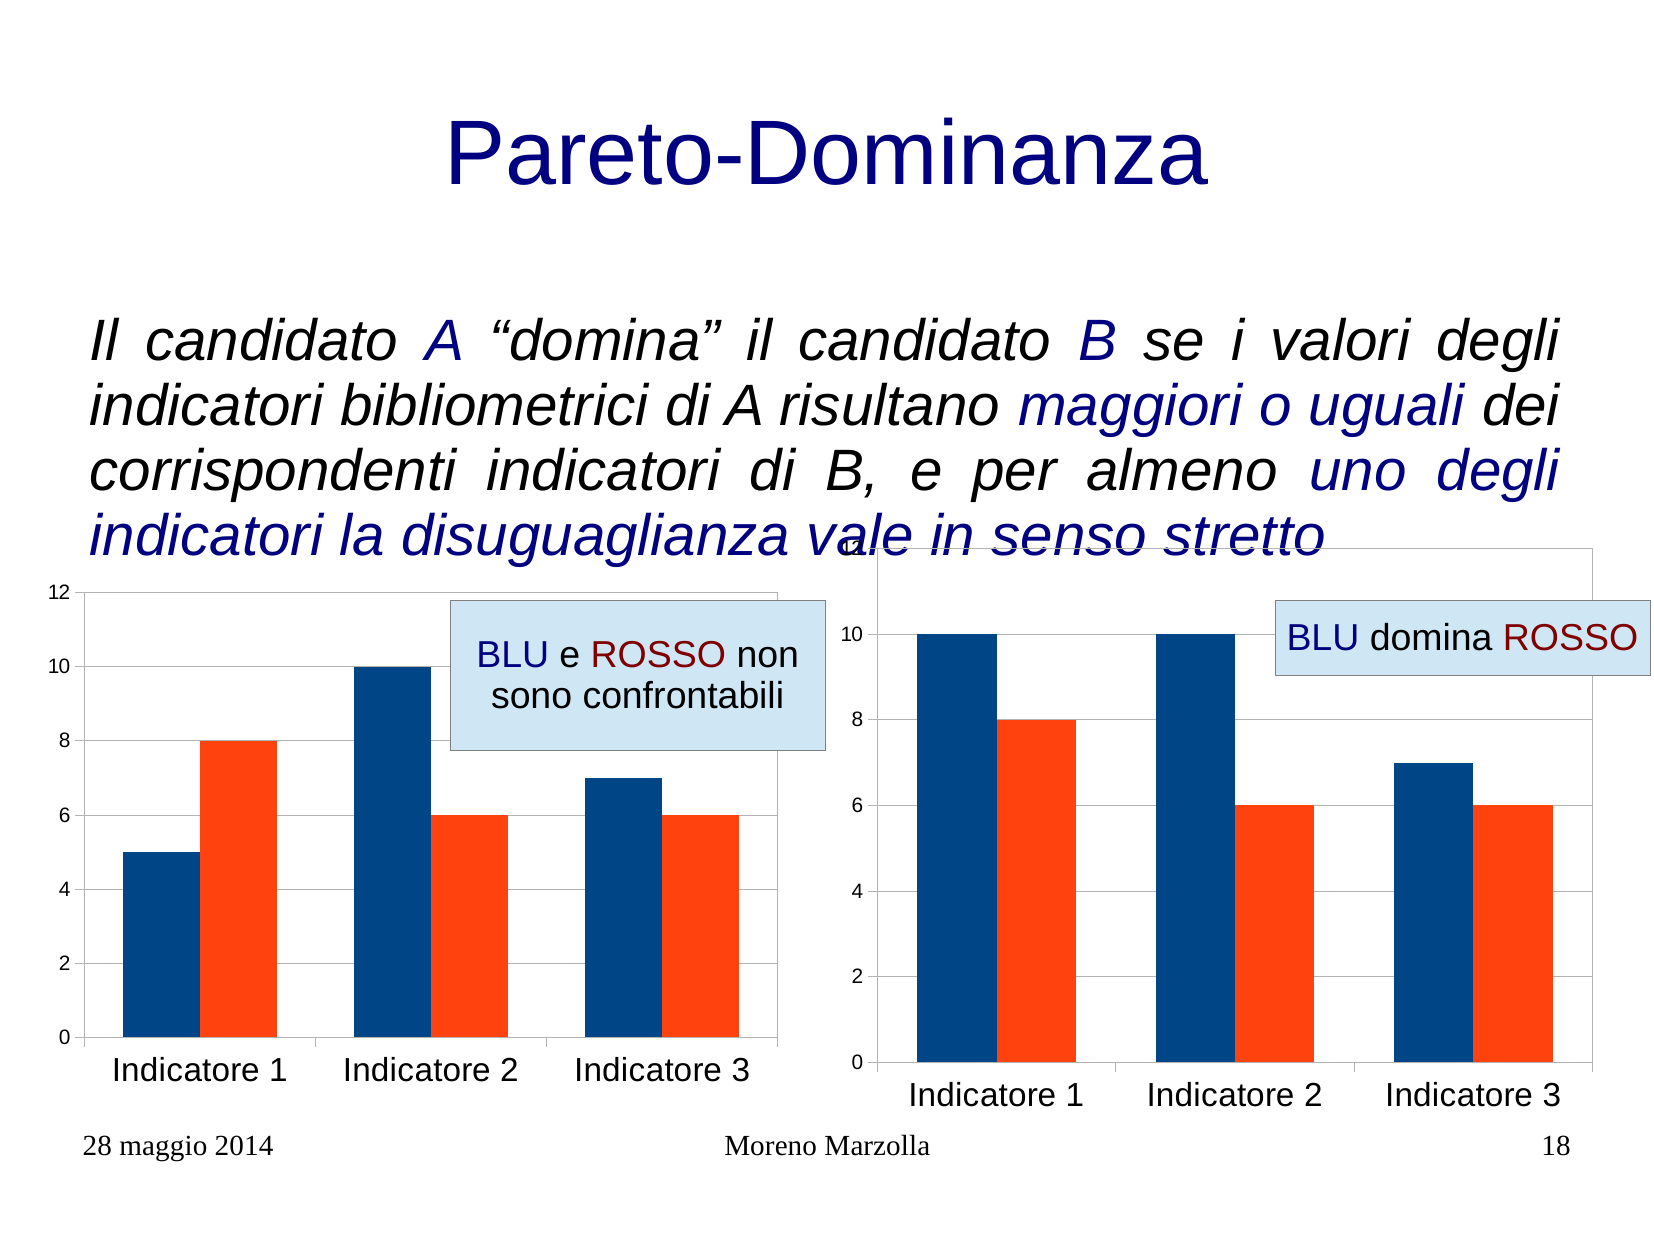

# Pareto-Dominanza
Il candidato A “domina” il candidato B se i valori degli indicatori bibliometrici di A risultano maggiori o uguali dei corrispondenti indicatori di B, e per almeno uno degli indicatori la disuguaglianza vale in senso stretto
### Chart
| Category | Candidato A | Candidato B |
|---|---|---|
| Indicatore 1 | 5.0 | 8.0 |
| Indicatore 2 | 10.0 | 6.0 |
| Indicatore 3 | 7.0 | 6.0 |
### Chart
| Category | Candidato A | Candidato B |
|---|---|---|
| Indicatore 1 | 10.0 | 8.0 |
| Indicatore 2 | 10.0 | 6.0 |
| Indicatore 3 | 7.0 | 6.0 |BLU e ROSSO non sono confrontabili
BLU domina ROSSO
28 maggio 2014
Moreno Marzolla
18